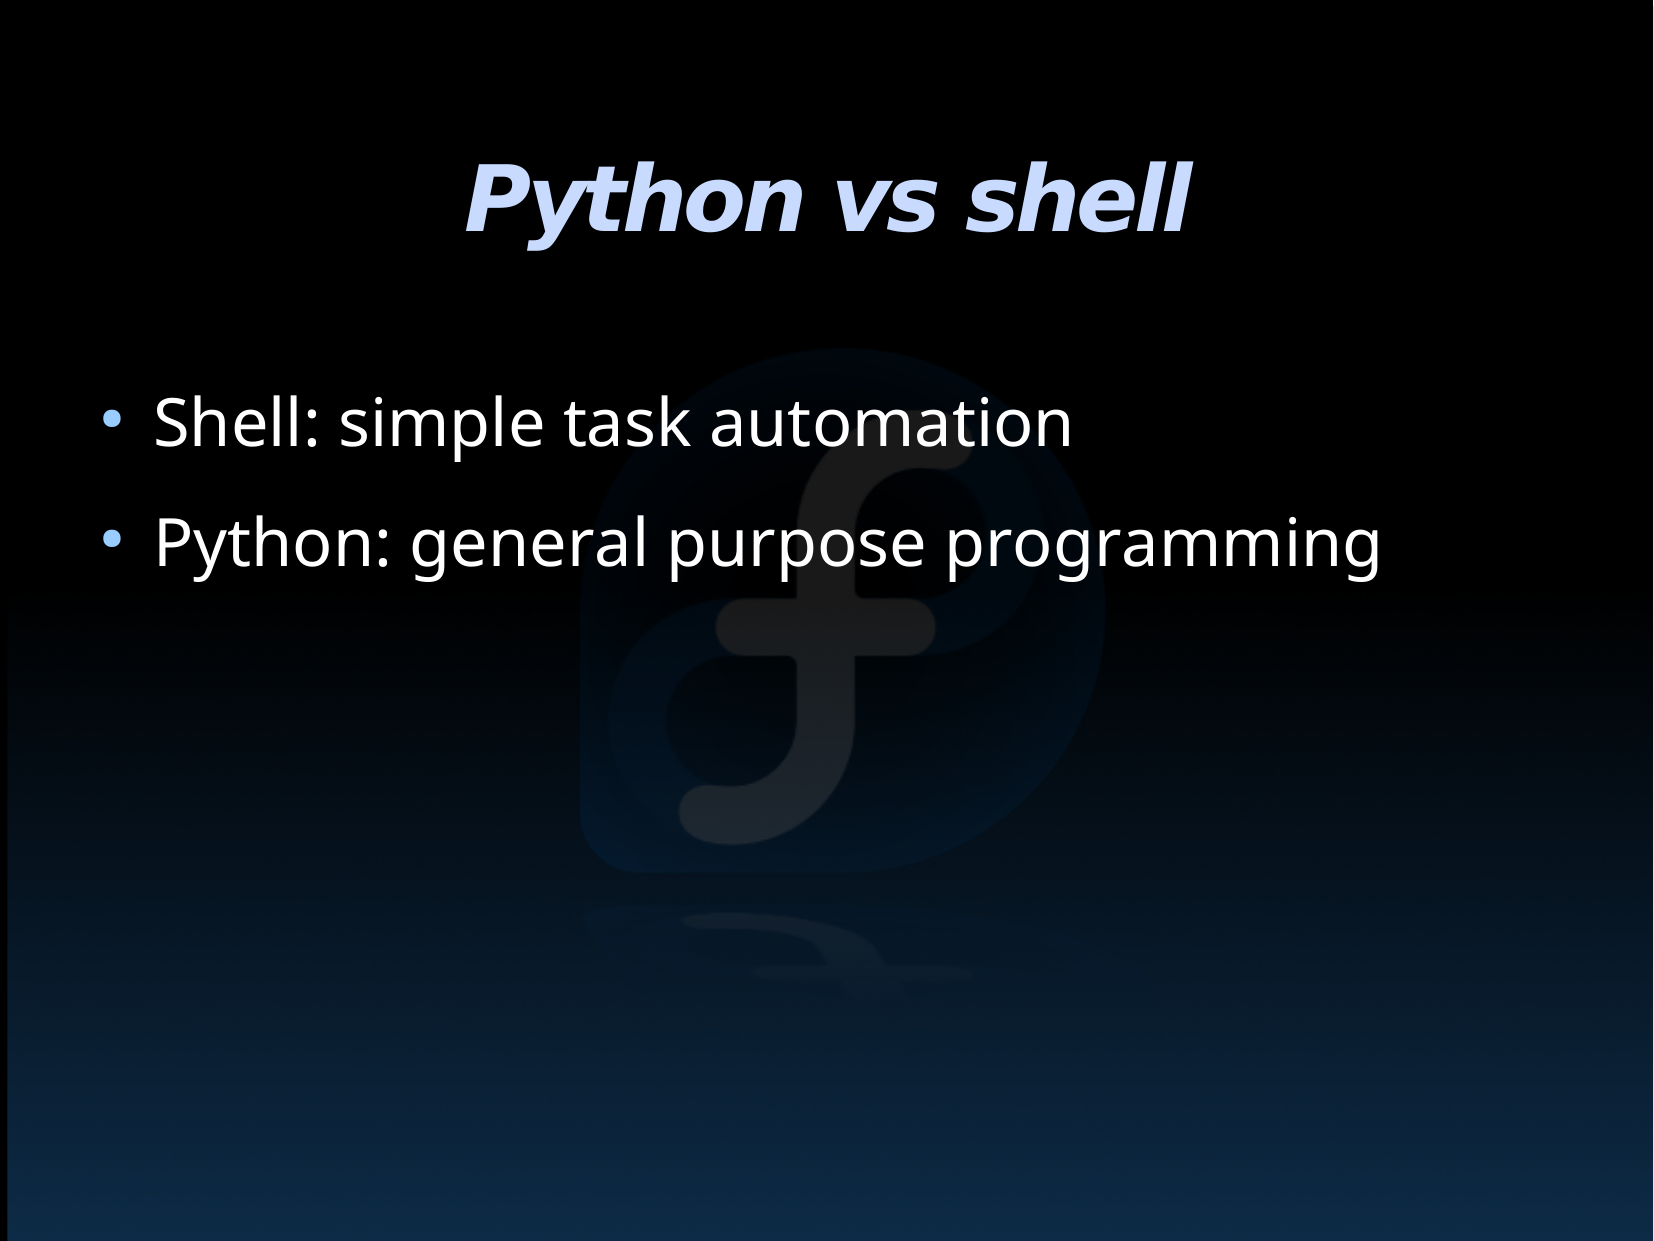

# Python vs shell
Shell: simple task automation
Python: general purpose programming